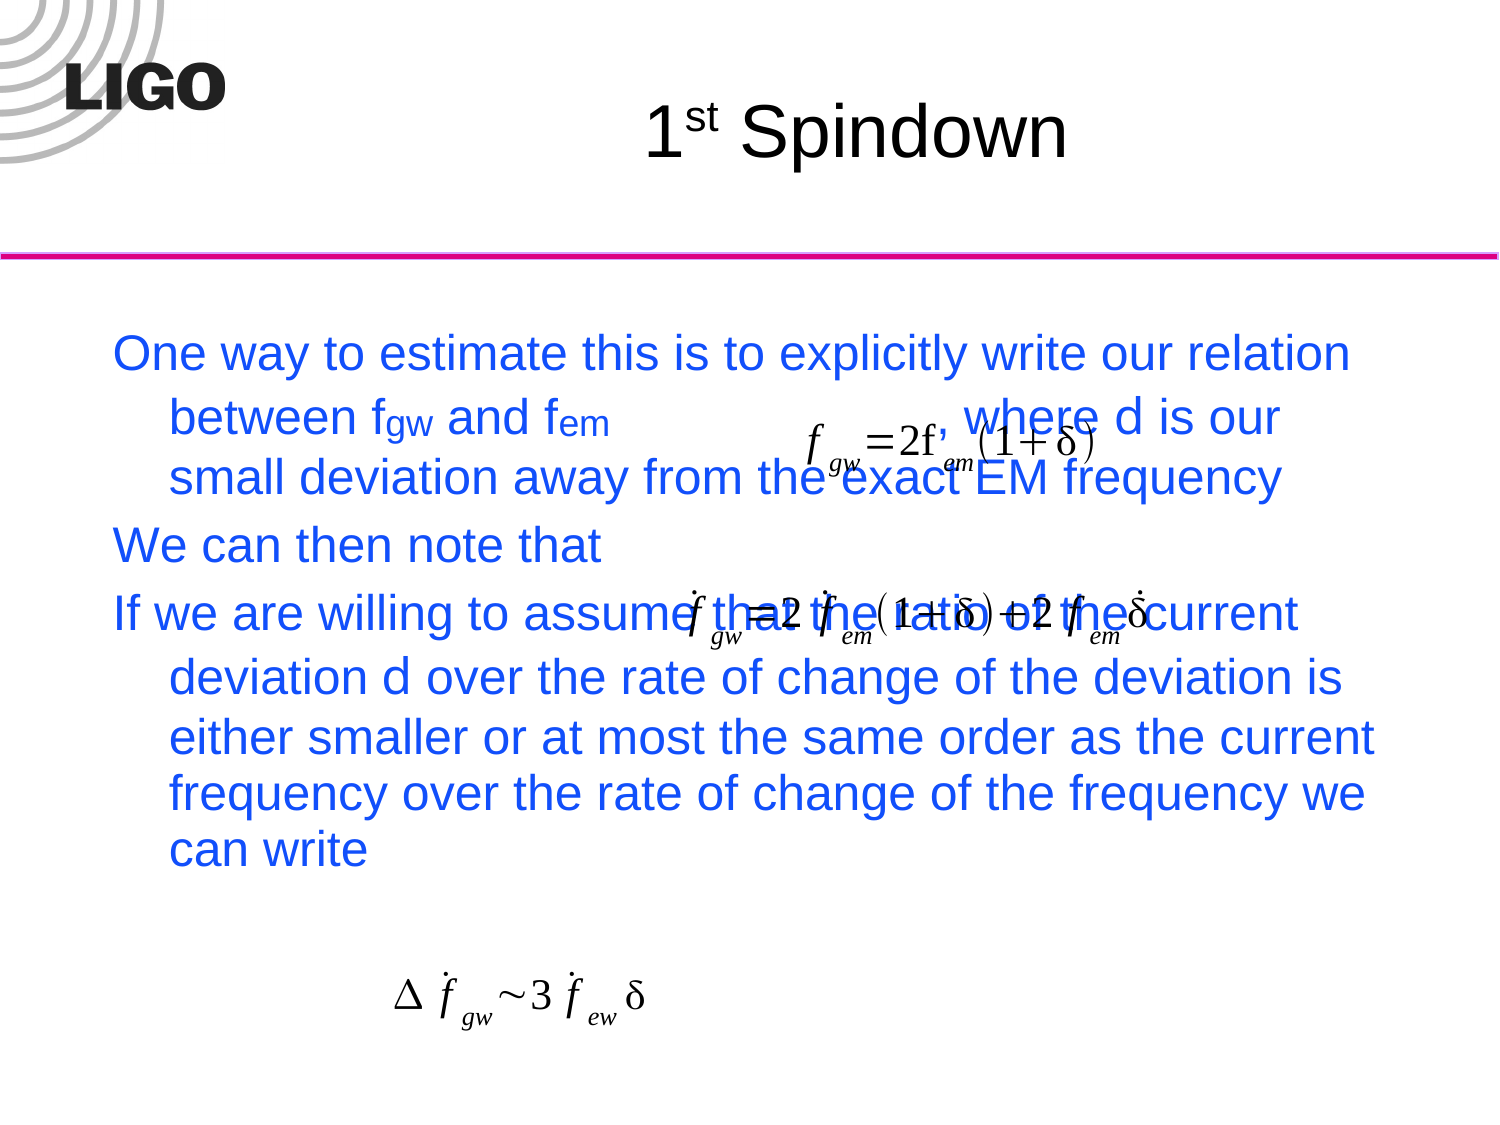

# 1st Spindown
One way to estimate this is to explicitly write our relation between fgw and fem , where d is our small deviation away from the exact EM frequency
We can then note that
If we are willing to assume that the ratio of the current deviation d over the rate of change of the deviation is either smaller or at most the same order as the current frequency over the rate of change of the frequency we can write